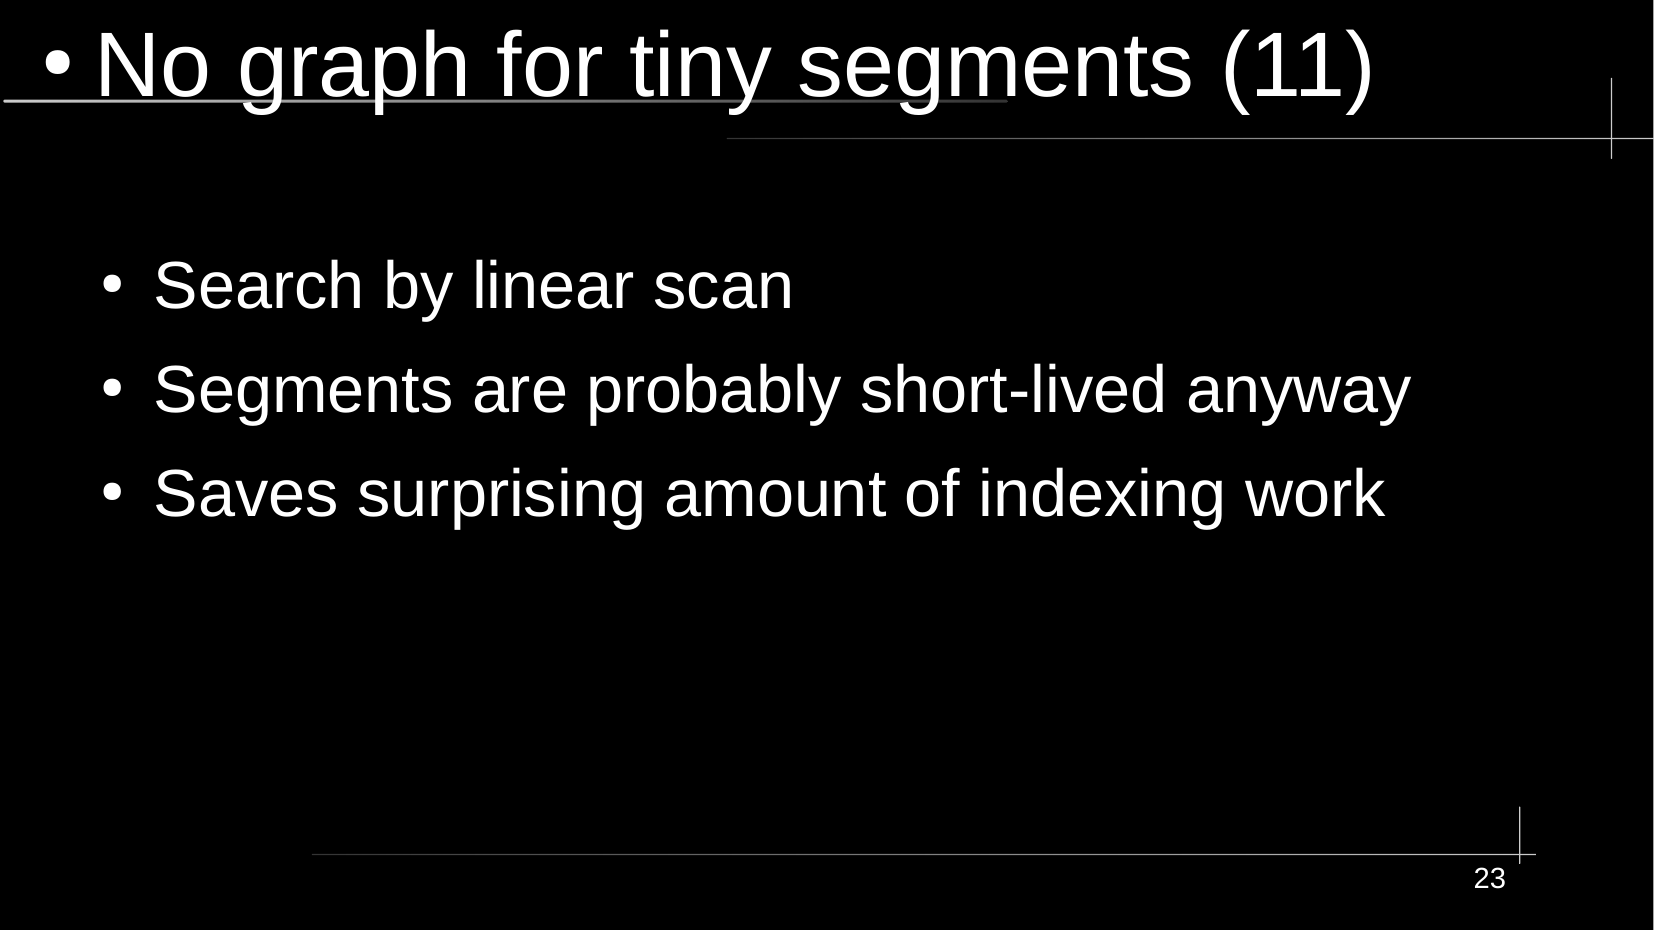

# No graph for tiny segments (11)
Search by linear scan
Segments are probably short-lived anyway
Saves surprising amount of indexing work
23